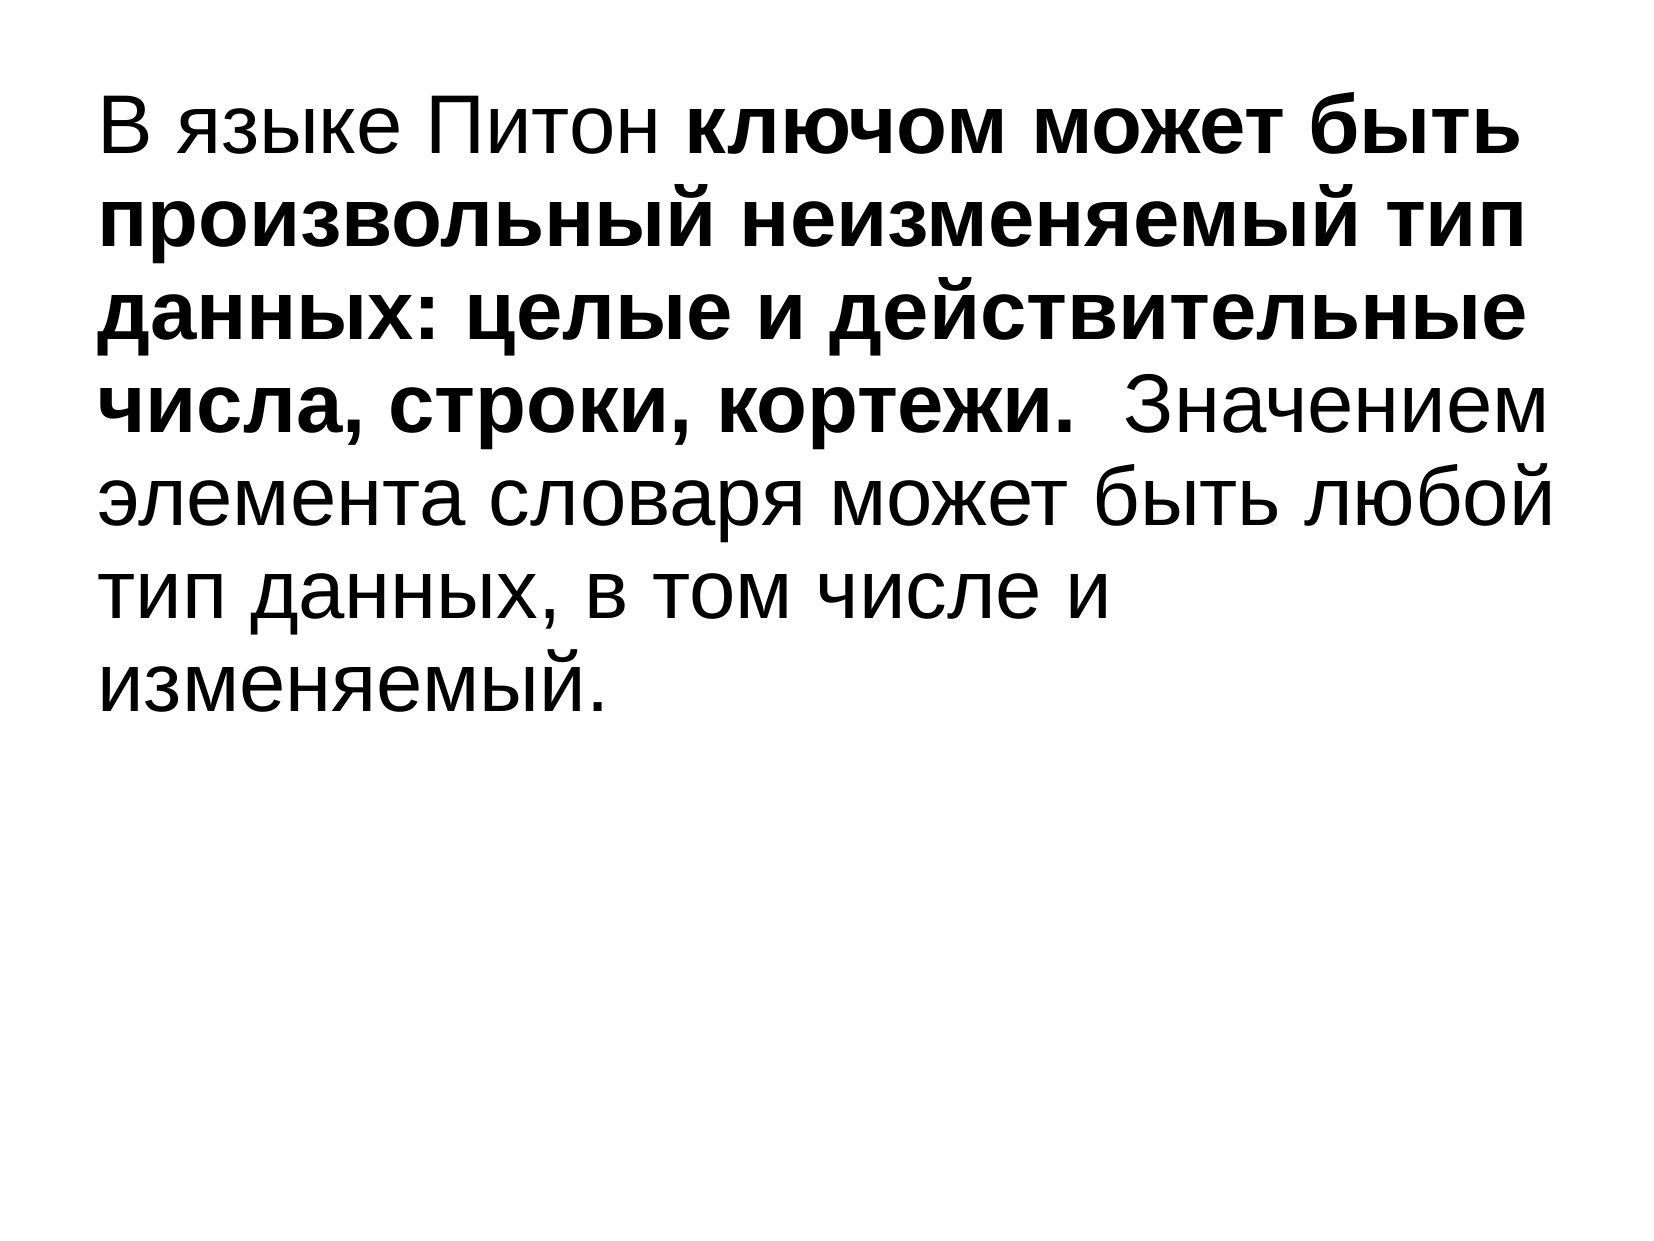

В языке Питон ключом может быть произвольный неизменяемый тип данных: целые и действительные числа, строки, кортежи. Значением элемента словаря может быть любой тип данных, в том числе и изменяемый.